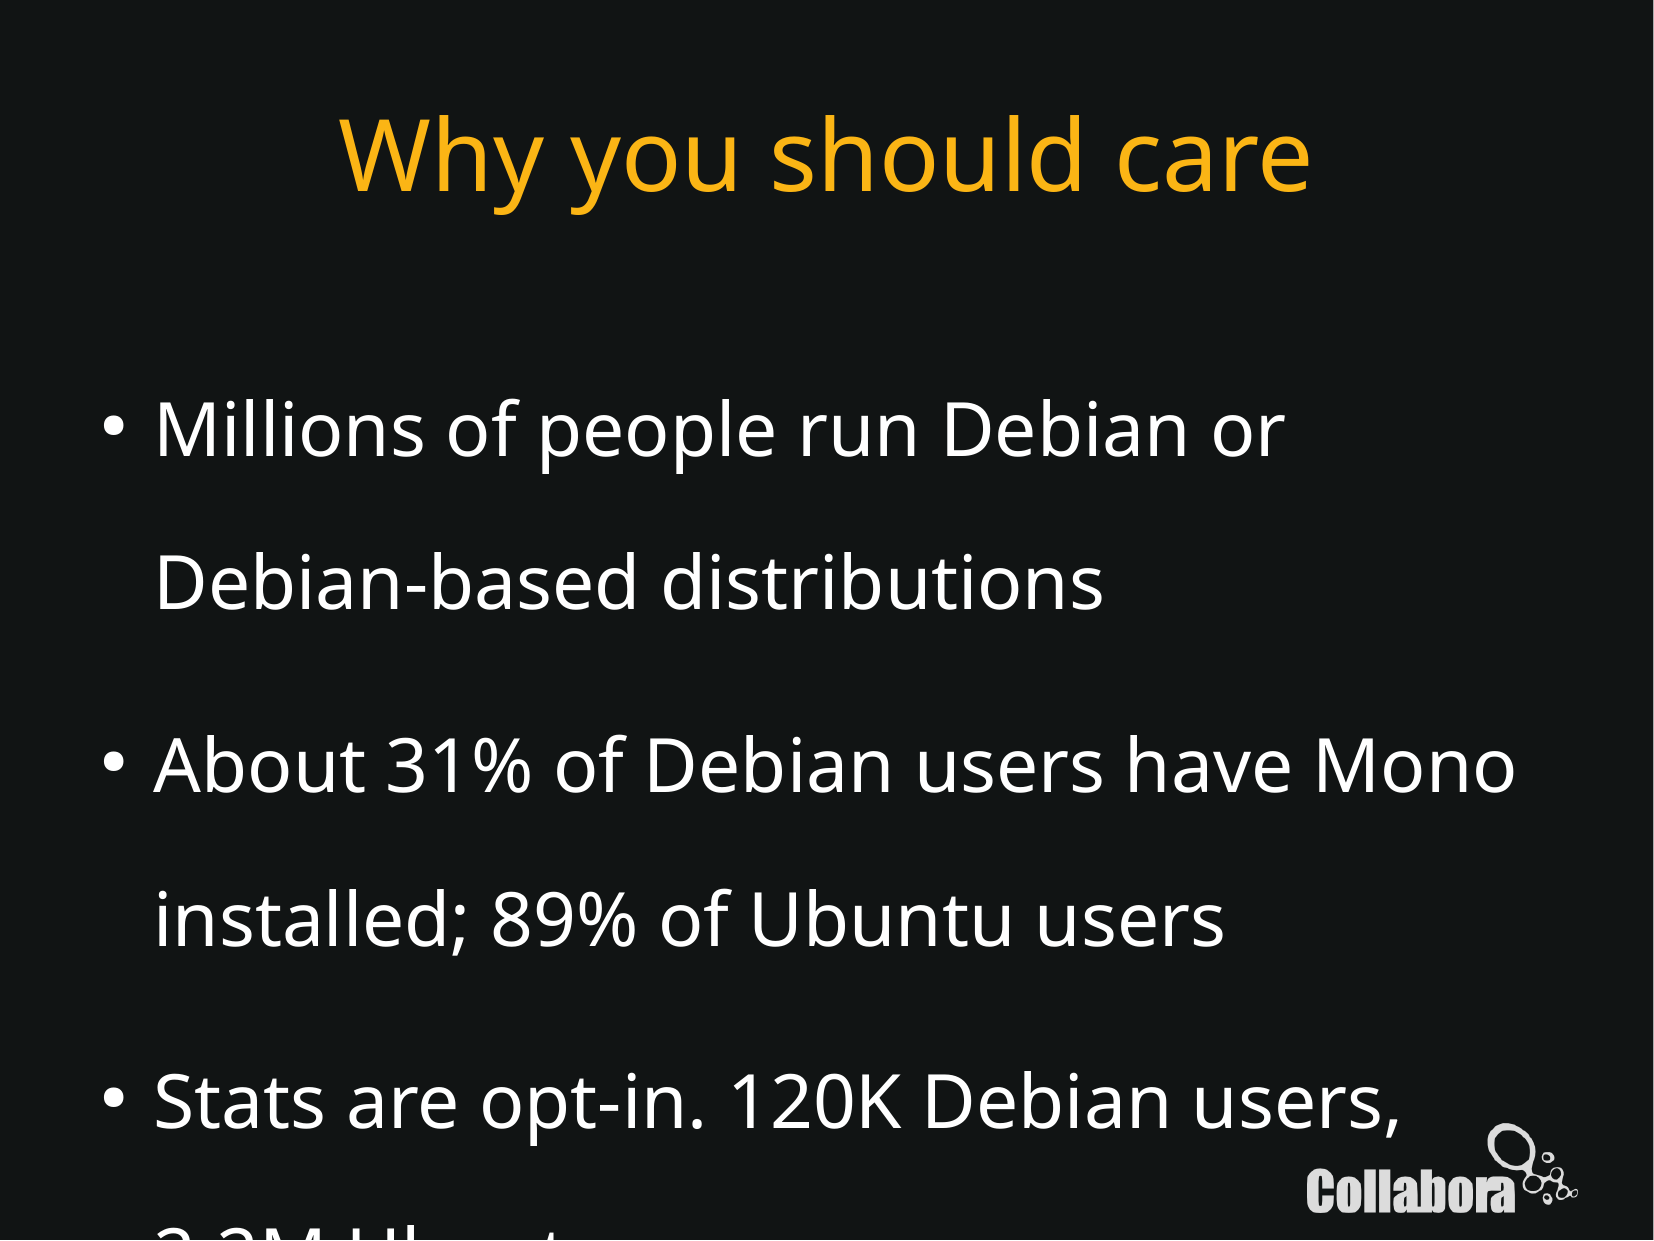

# Why you should care
Millions of people run Debian or Debian-based distributions
About 31% of Debian users have Mono installed; 89% of Ubuntu users
Stats are opt-in. 120K Debian users, 2.2M Ubuntu users